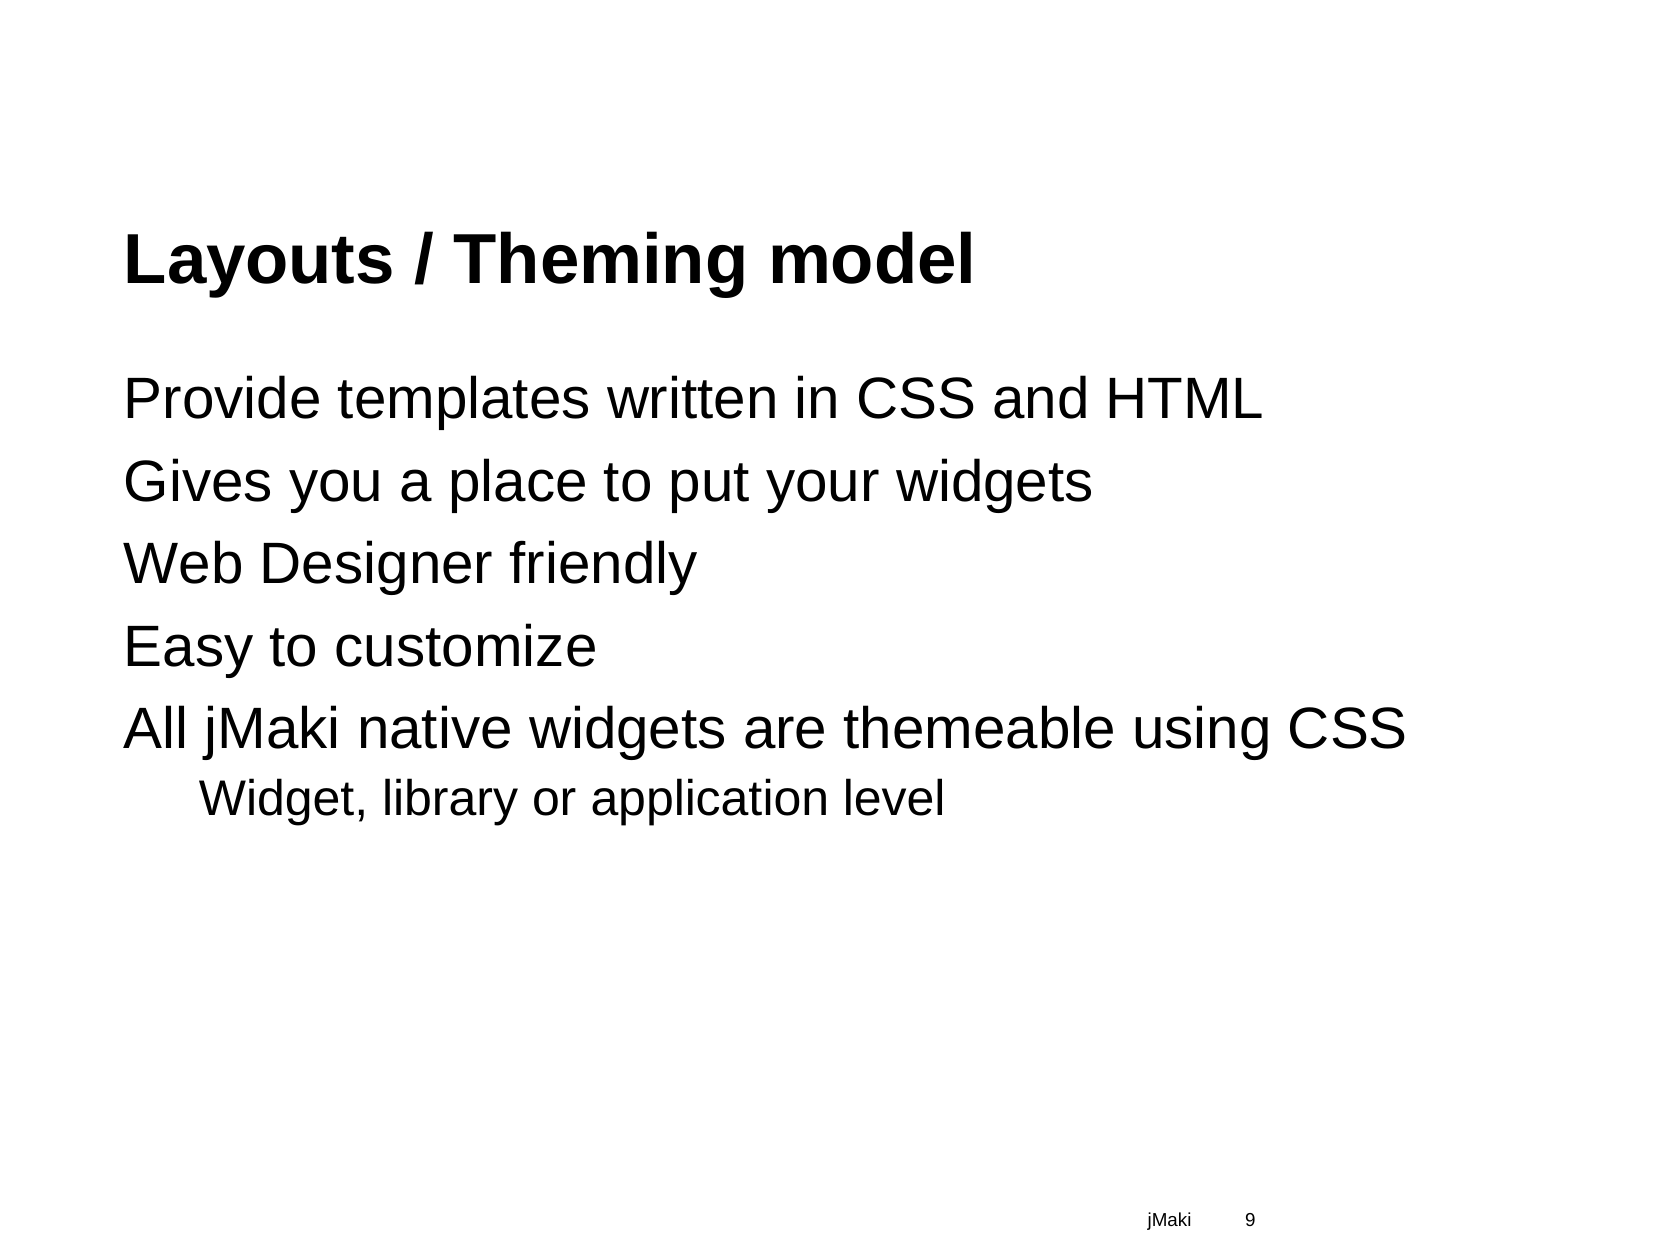

# Layouts / Theming model
Provide templates written in CSS and HTML
Gives you a place to put your widgets
Web Designer friendly
Easy to customize
All jMaki native widgets are themeable using CSS
Widget, library or application level